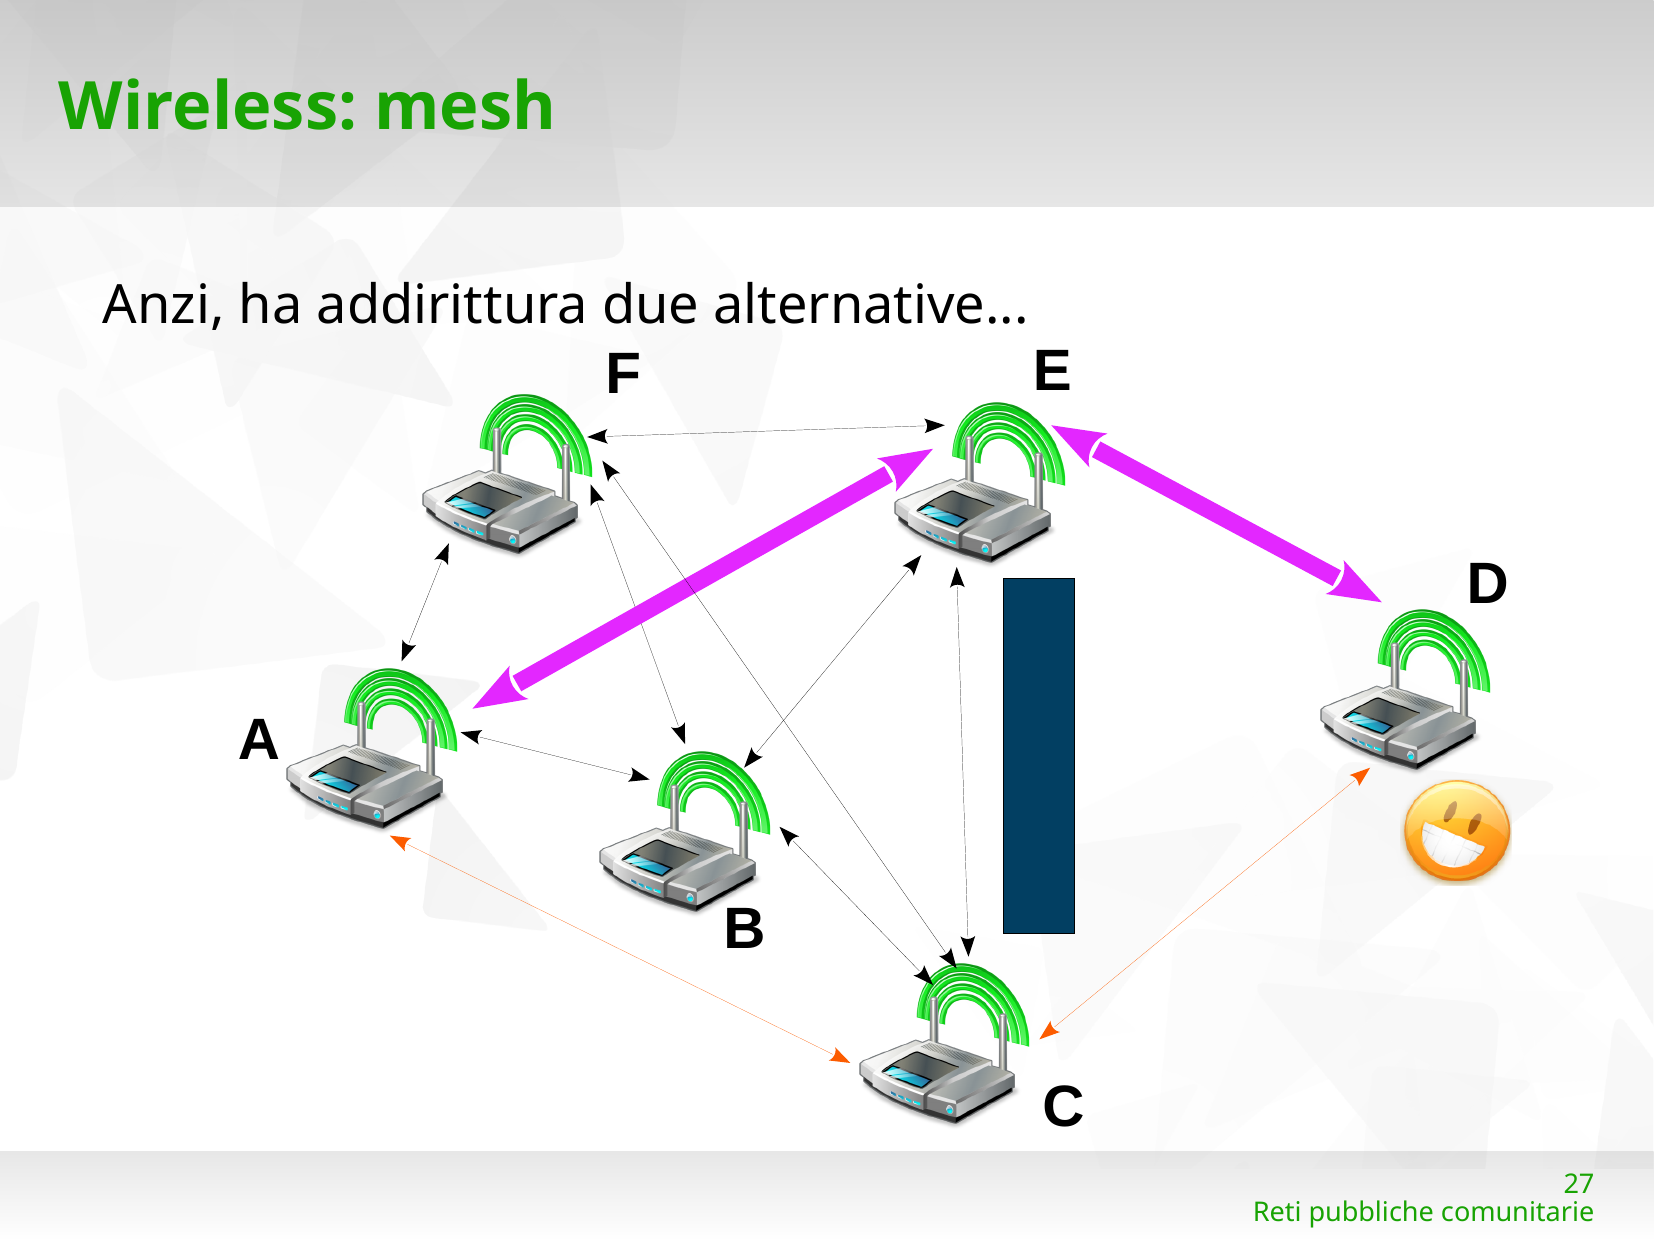

# Wireless: mesh
Anzi, ha addirittura due alternative...
E
F
D
A
B
C
27
Reti pubbliche comunitarie